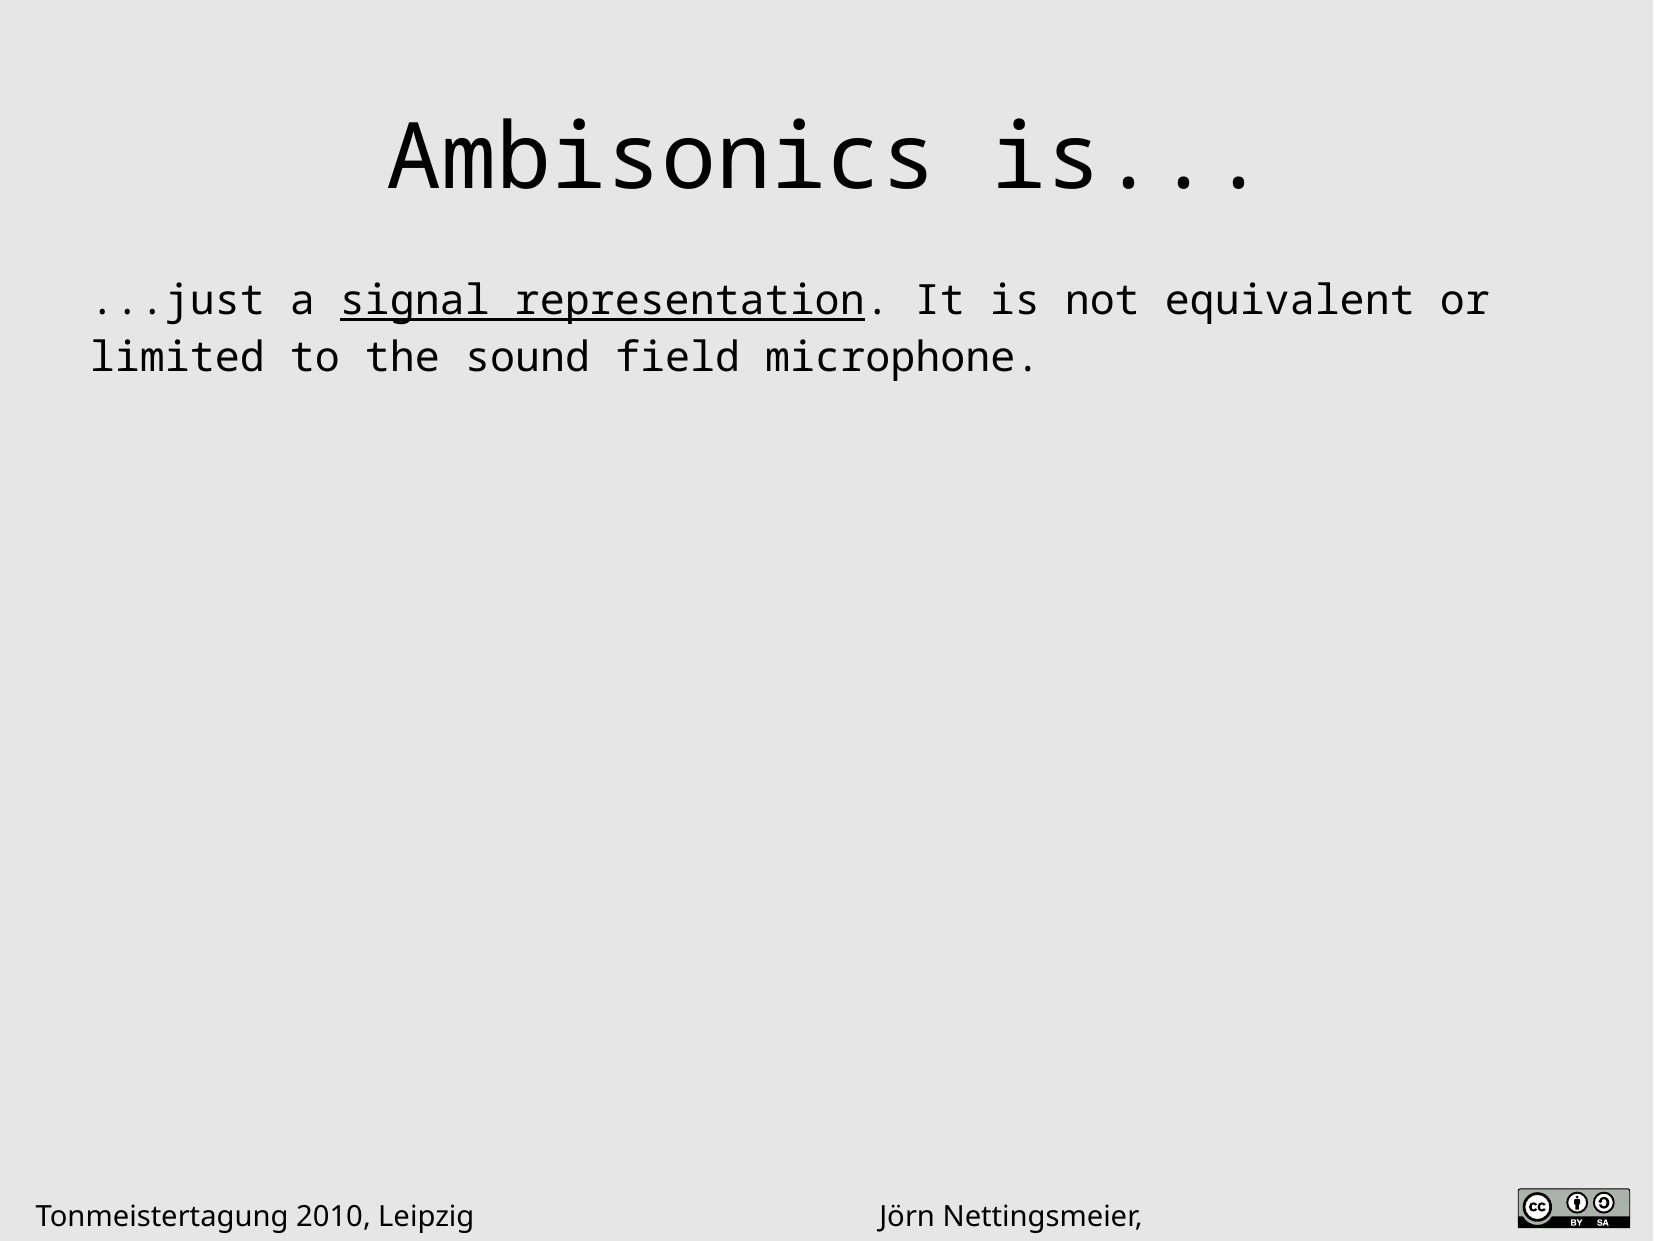

# Ambisonics is...
...just a signal representation. It is not equivalent or limited to the sound field microphone.